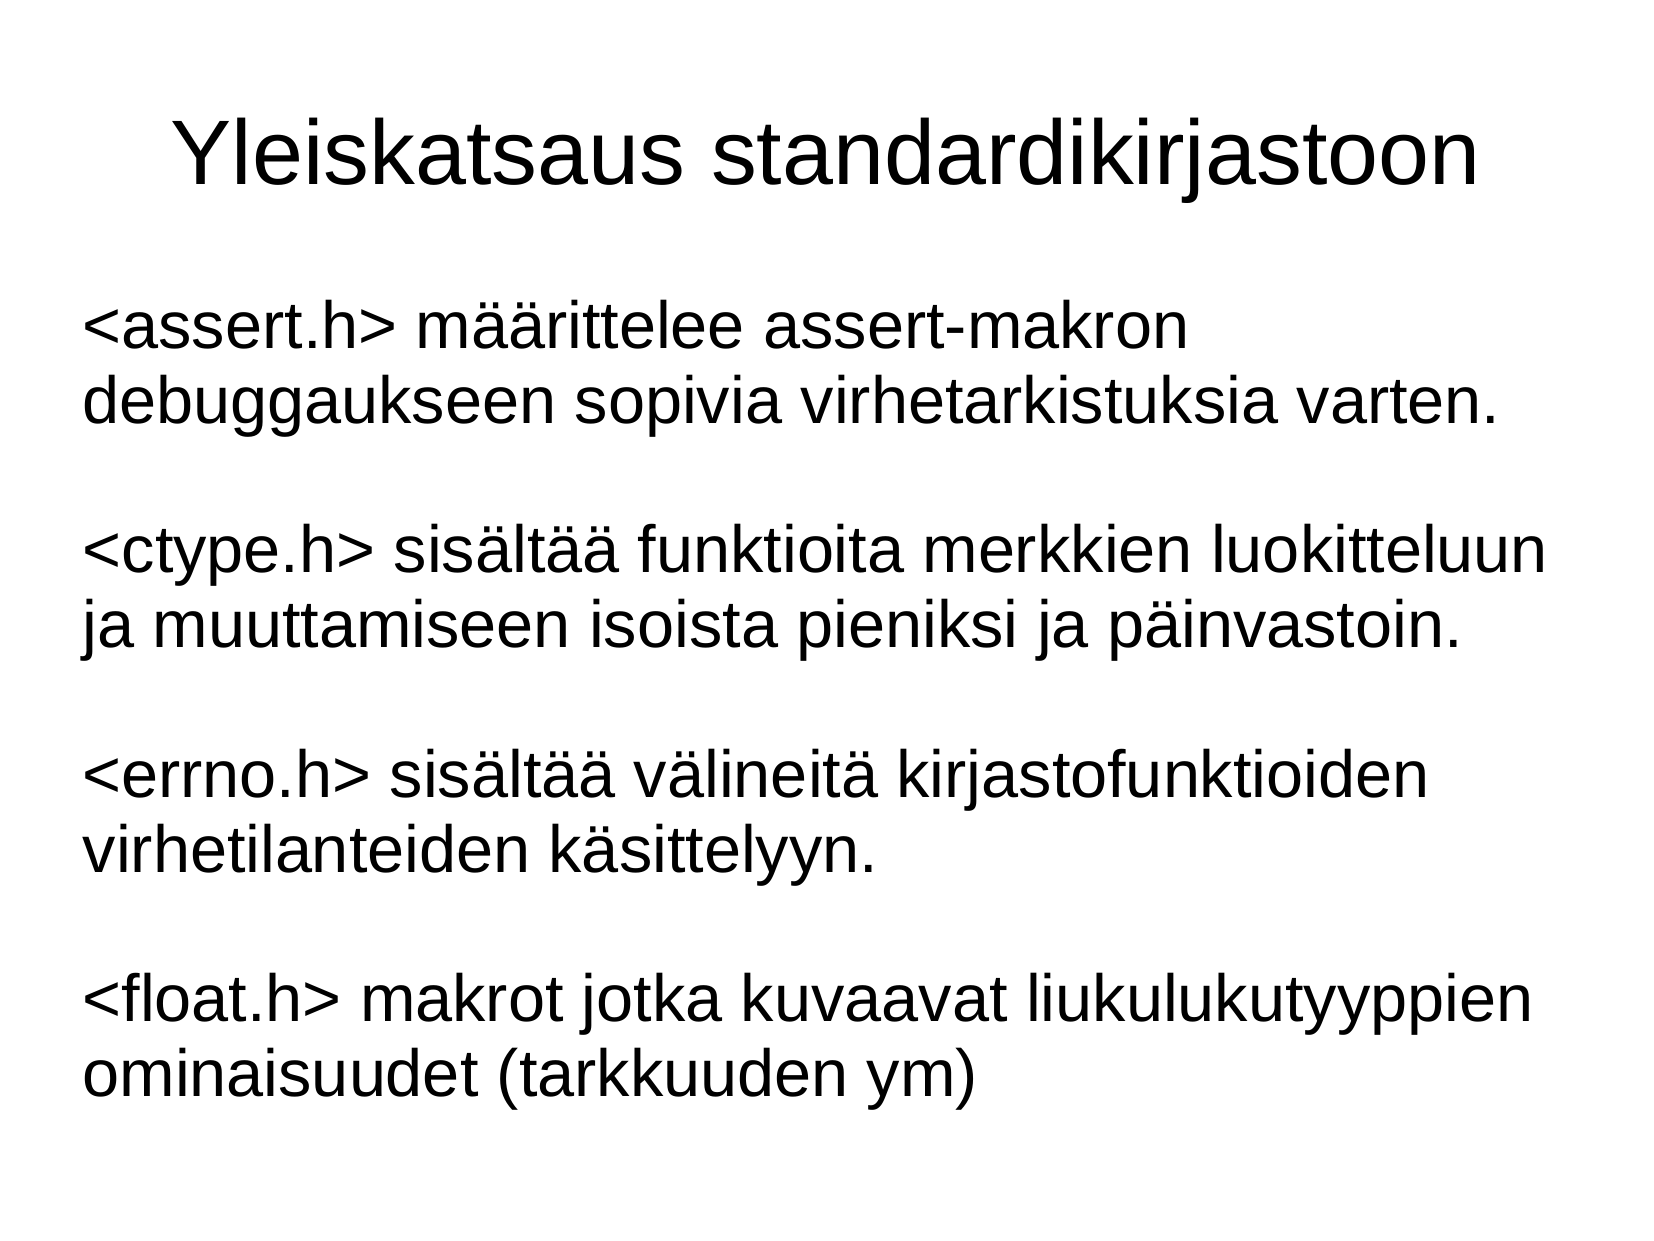

# Yleiskatsaus standardikirjastoon
<assert.h> määrittelee assert-makron debuggaukseen sopivia virhetarkistuksia varten.
<ctype.h> sisältää funktioita merkkien luokitteluun ja muuttamiseen isoista pieniksi ja päinvastoin.
<errno.h> sisältää välineitä kirjastofunktioiden virhetilanteiden käsittelyyn.
<float.h> makrot jotka kuvaavat liukulukutyyppien ominaisuudet (tarkkuuden ym)